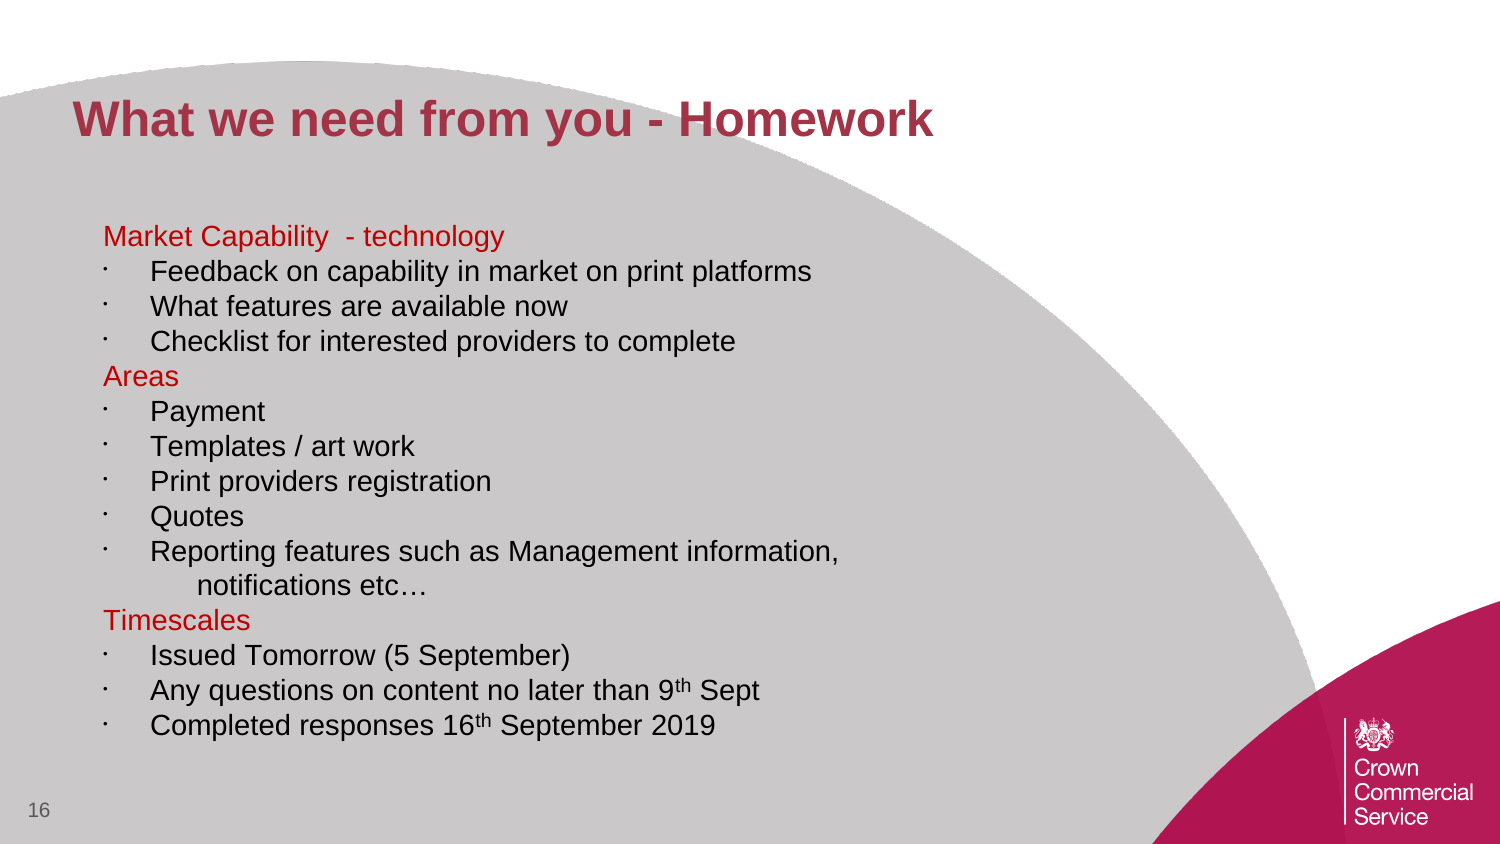

# What we need from you - Homework
Market Capability - technology
Feedback on capability in market on print platforms
What features are available now
Checklist for interested providers to complete
Areas
Payment
Templates / art work
Print providers registration
Quotes
Reporting features such as Management information, notifications etc…
Timescales
Issued Tomorrow (5 September)
Any questions on content no later than 9th Sept
Completed responses 16th September 2019